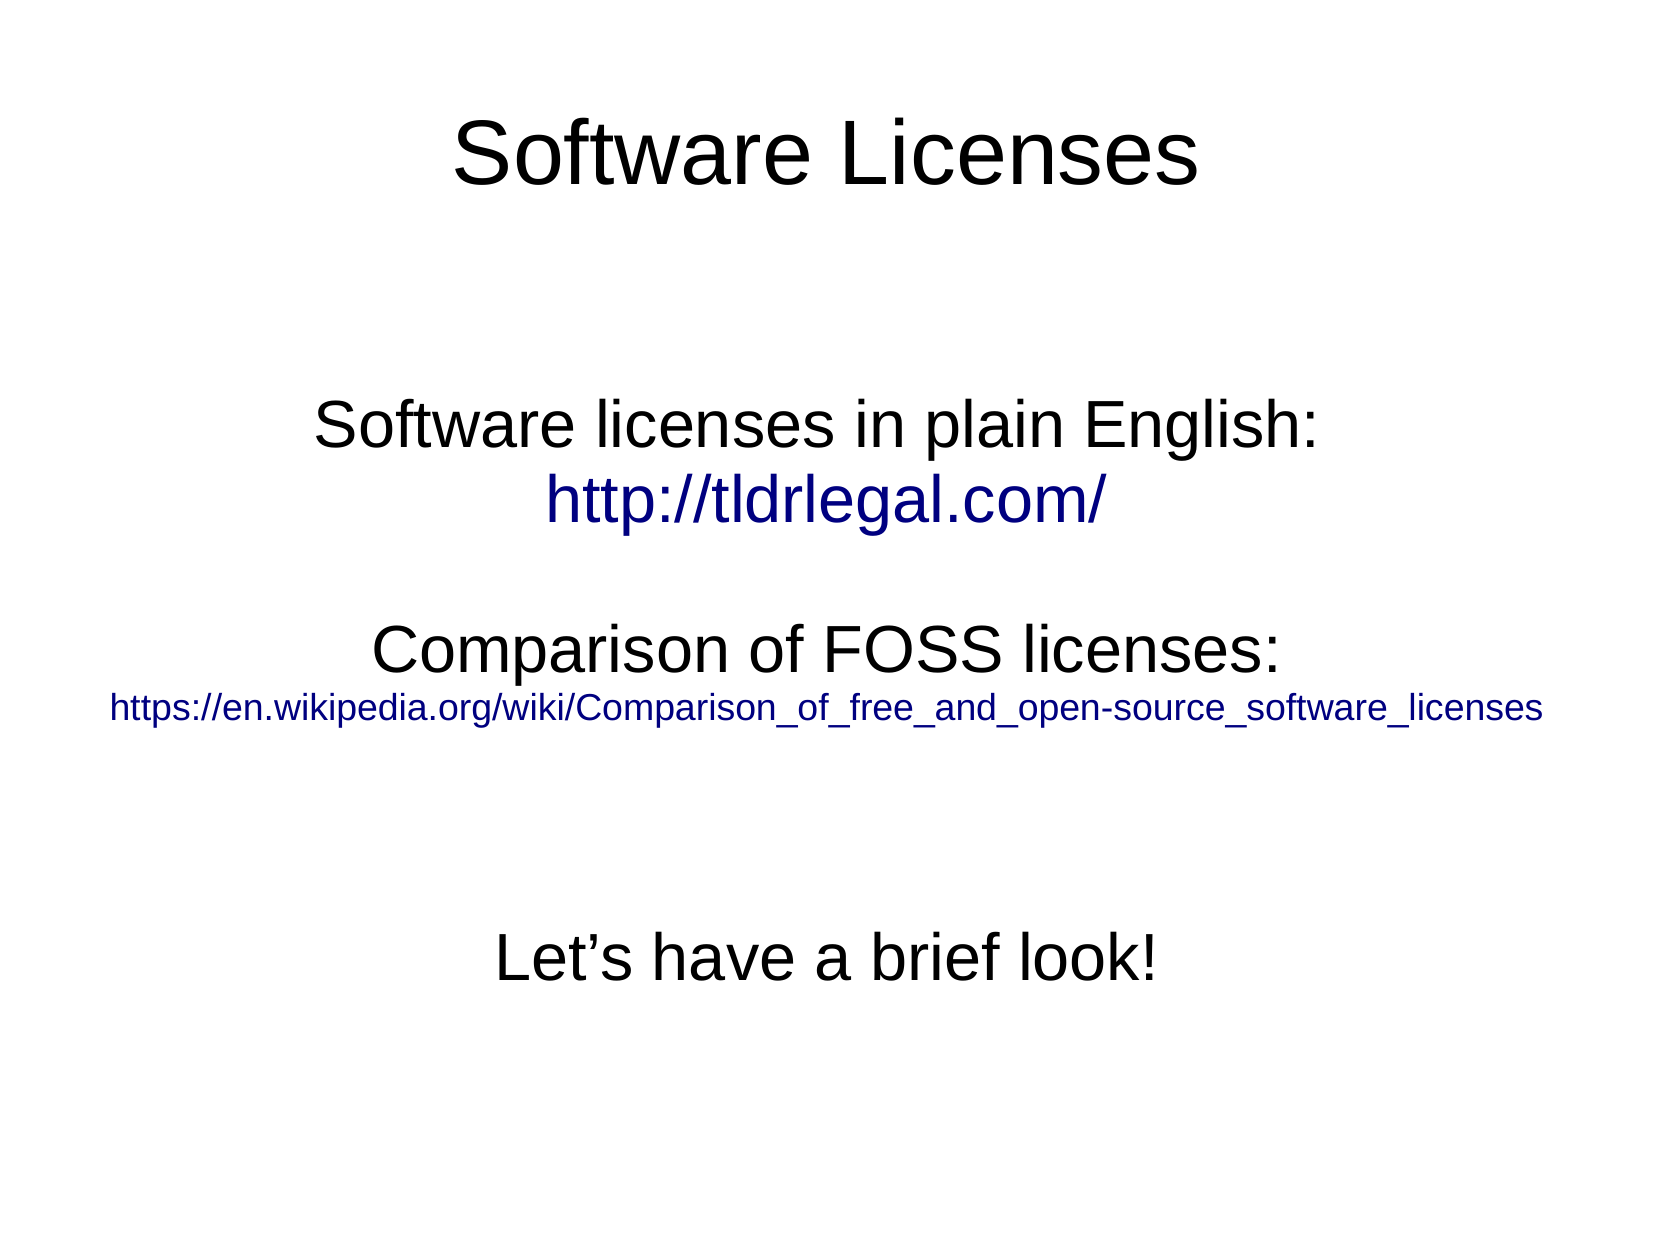

# Software Licenses
Software licenses in plain English:
http://tldrlegal.com/
Comparison of FOSS licenses:
https://en.wikipedia.org/wiki/Comparison_of_free_and_open-source_software_licenses
Let’s have a brief look!